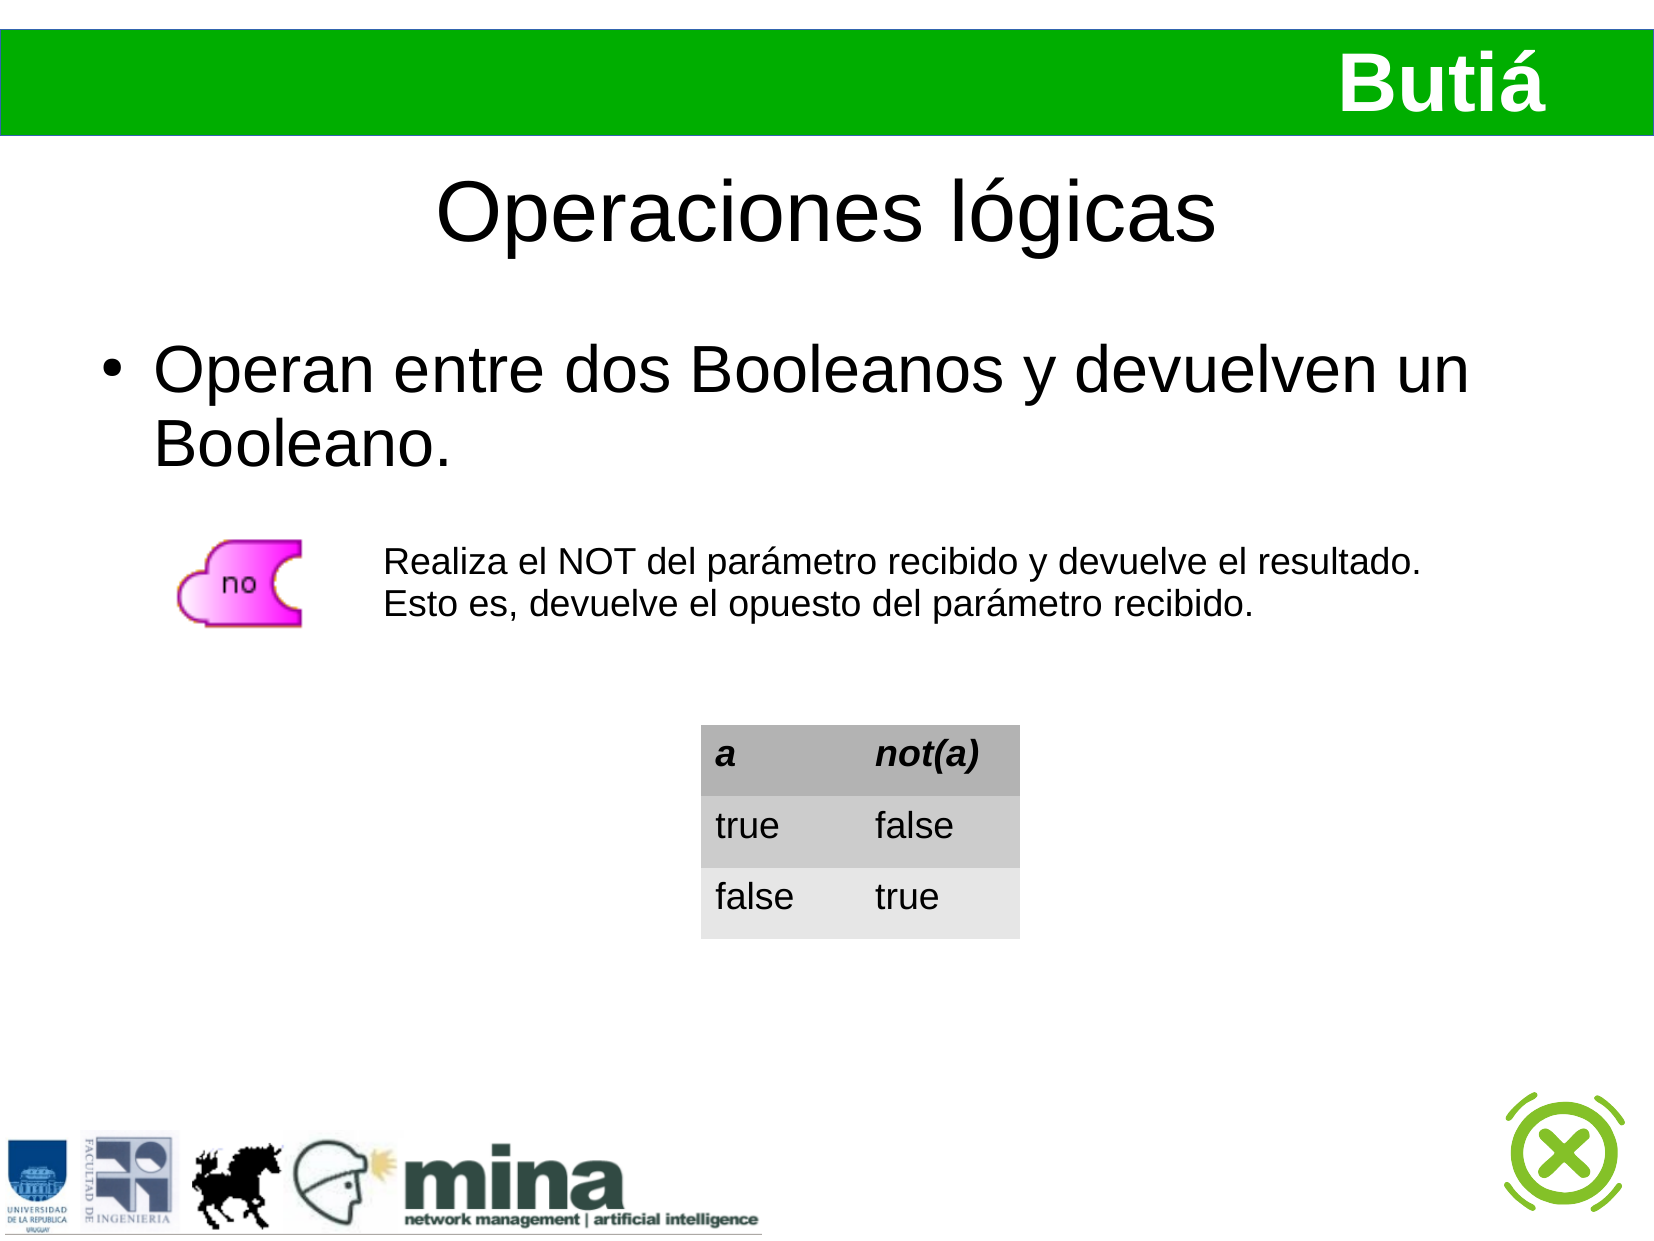

# Operaciones lógicas
Operan entre dos Booleanos y devuelven un Booleano.
Realiza el NOT del parámetro recibido y devuelve el resultado.
Esto es, devuelve el opuesto del parámetro recibido.
| a | not(a) |
| --- | --- |
| true | false |
| false | true |